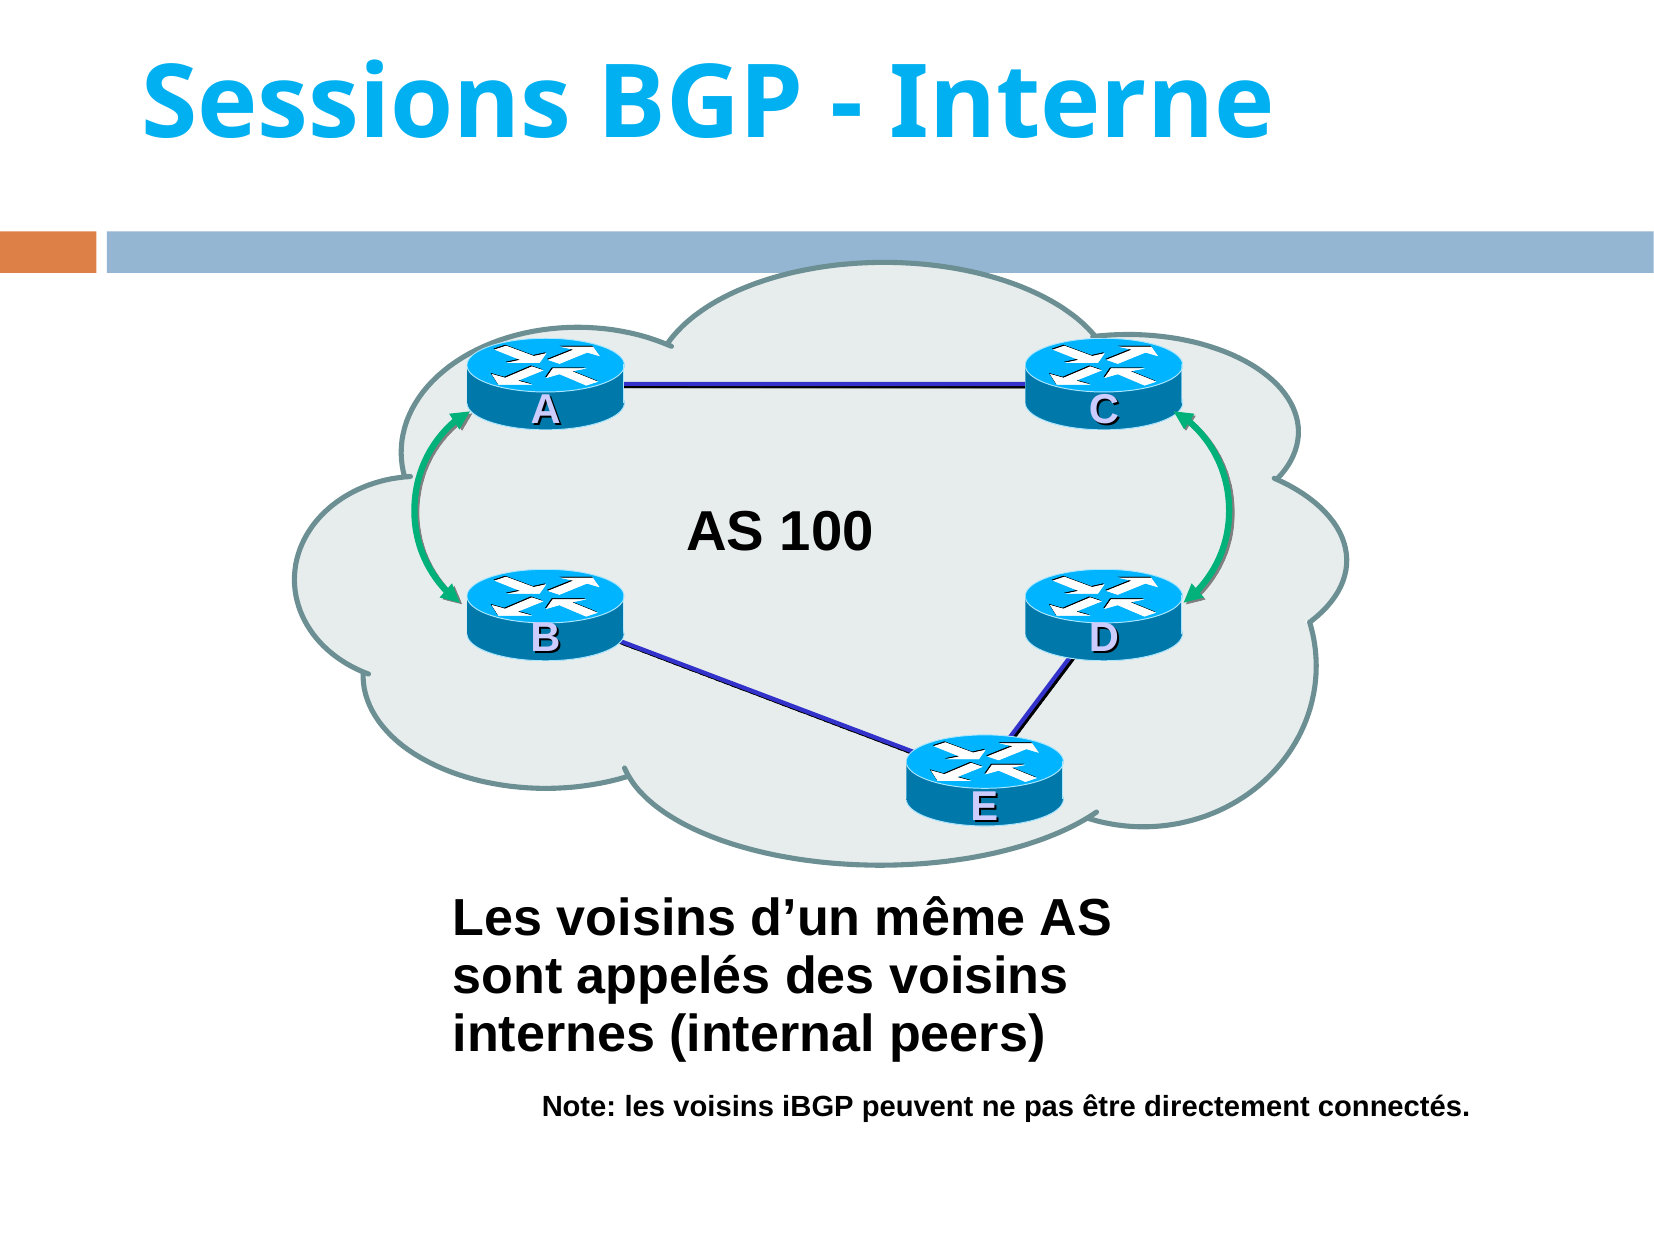

# Sessions BGP - Interne
A
C
AS 100
B
D
E
Les voisins d’un même AS sont appelés des voisins internes (internal peers)‏
Note: les voisins iBGP peuvent ne pas être directement connectés.